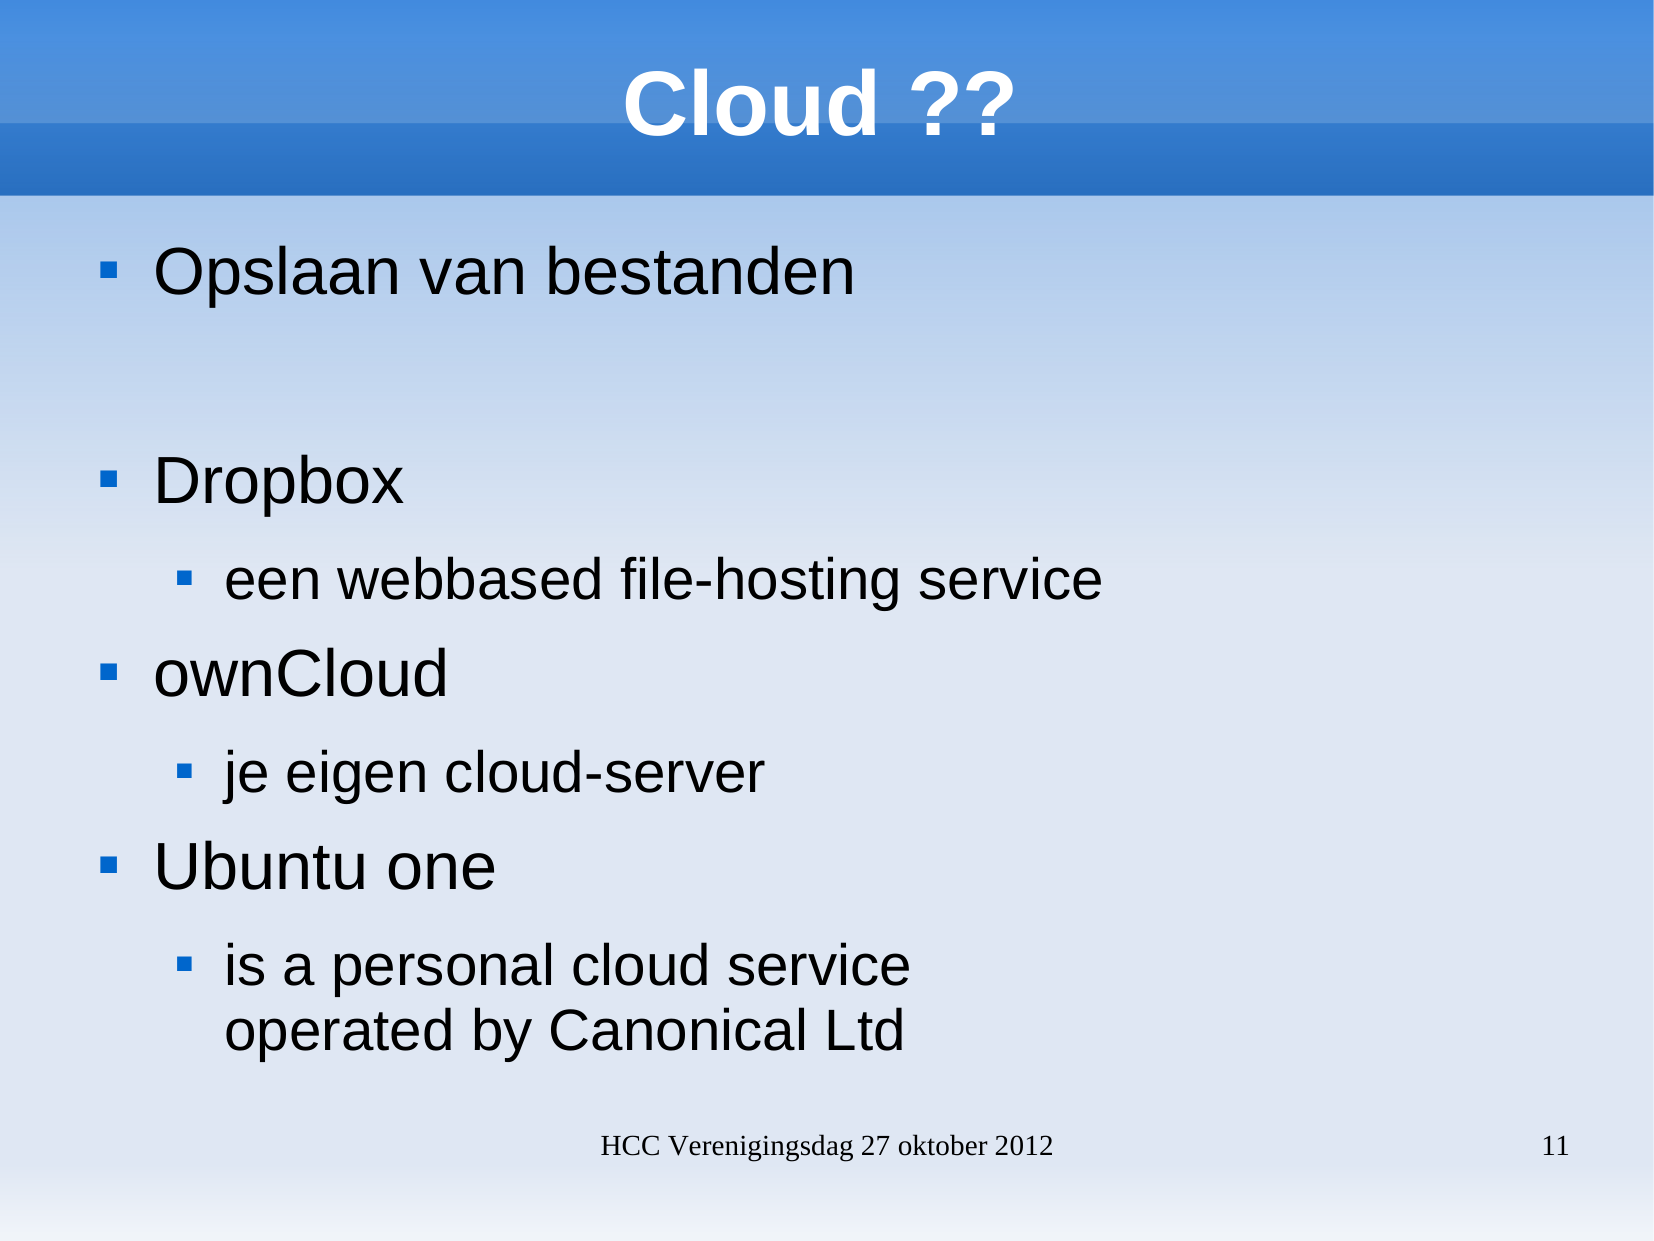

# Cloud ??
Opslaan van bestanden
Dropbox
een webbased file-hosting service
ownCloud
je eigen cloud-server
Ubuntu one
is a personal cloud service operated by Canonical Ltd
HCC Verenigingsdag 27 oktober 2012
11